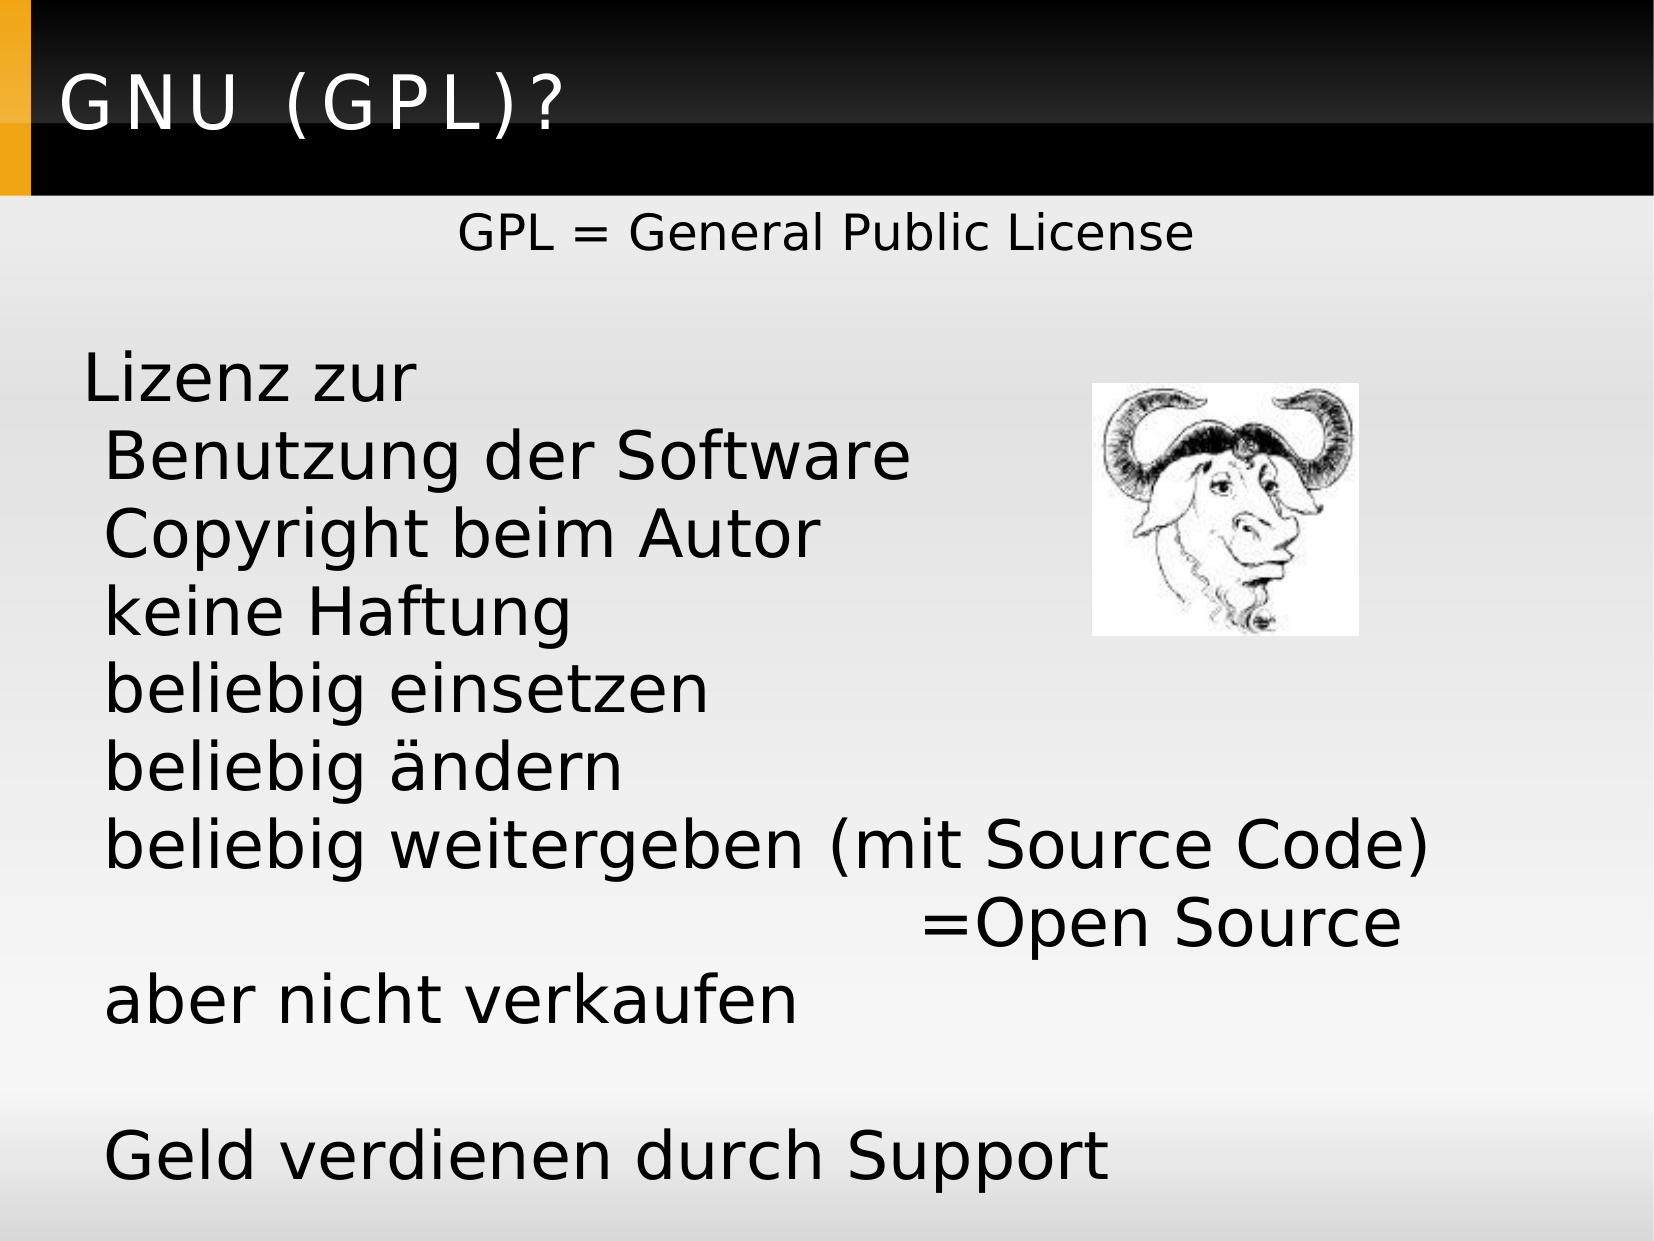

# GNU (GPL)?
GPL = General Public License
Lizenz zur
 Benutzung der Software
 Copyright beim Autor
 keine Haftung
 beliebig einsetzen
 beliebig ändern
 beliebig weitergeben (mit Source Code)
						 	=Open Source
 aber nicht verkaufen
 Geld verdienen durch Support